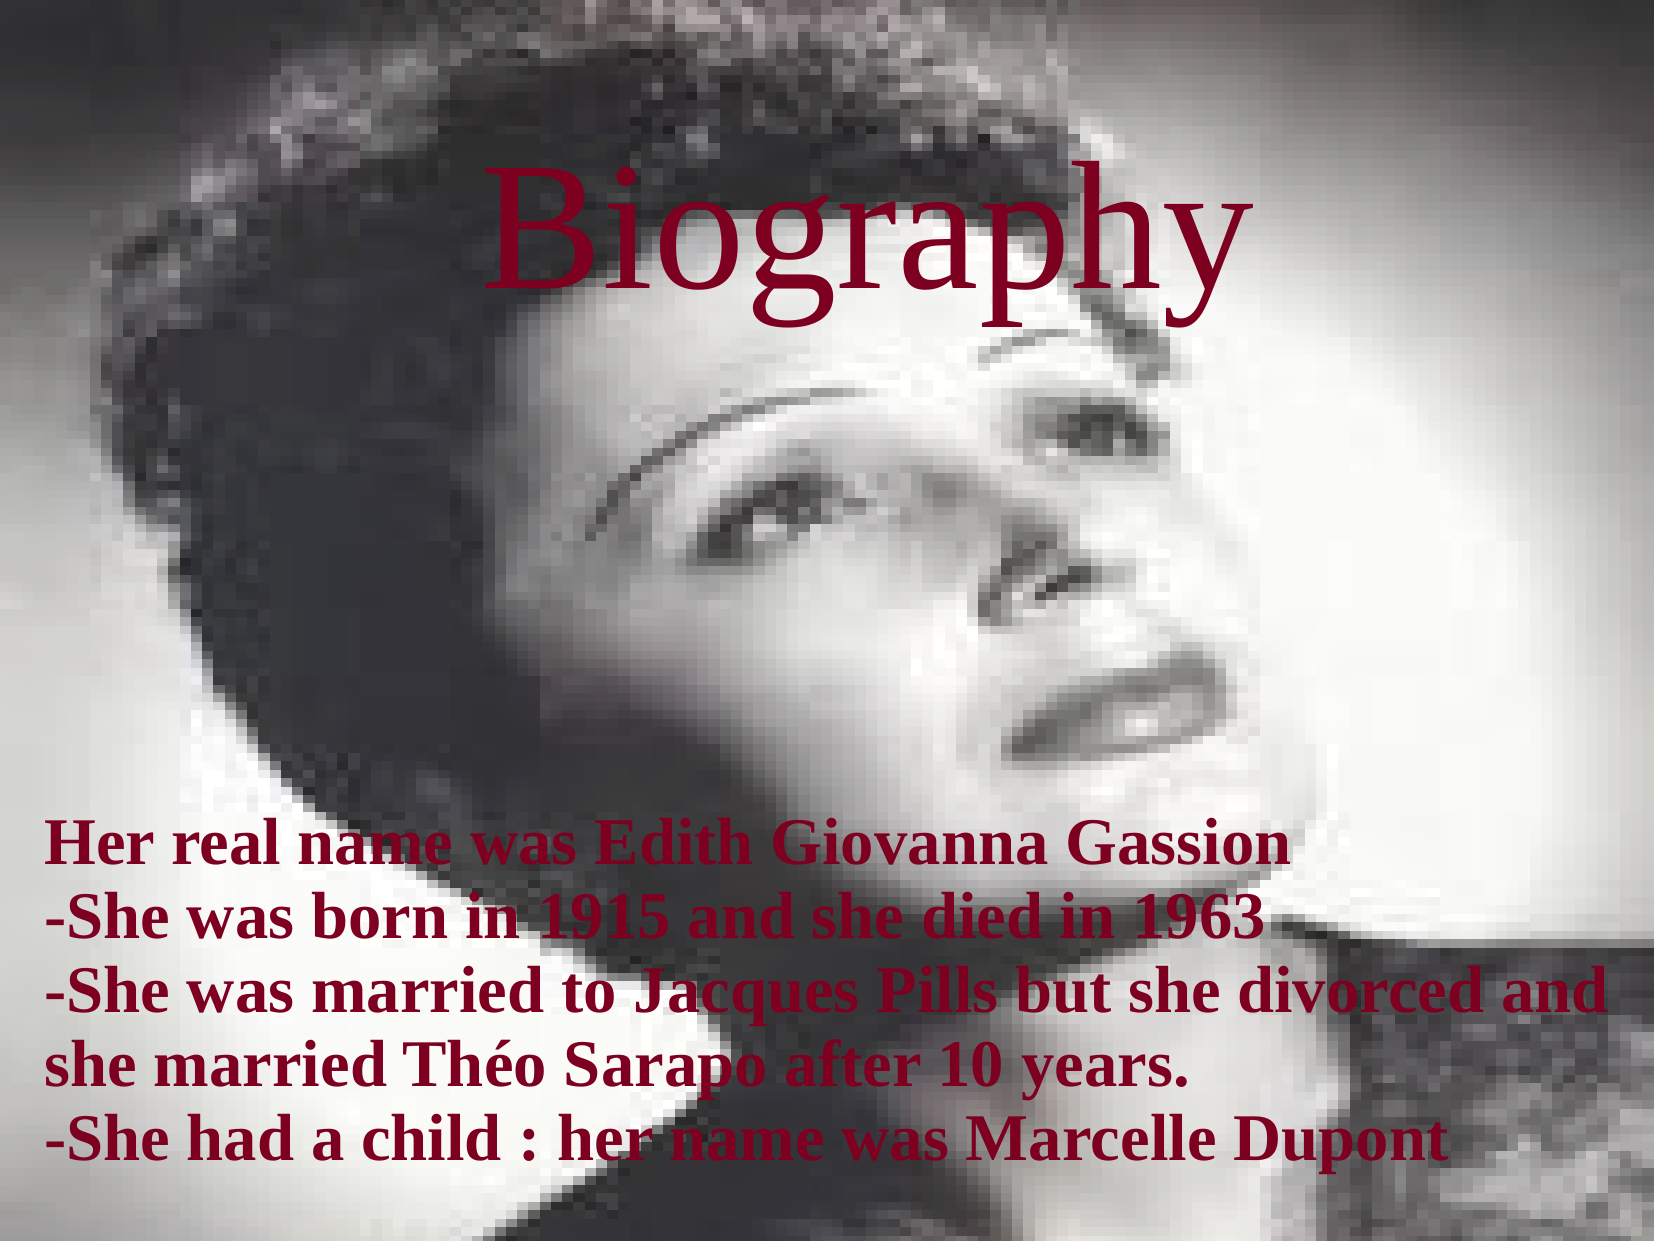

Biography
Her real name was Edith Giovanna Gassion
-She was born in 1915 and she died in 1963
-She was married to Jacques Pills but she divorced and she married Théo Sarapo after 10 years.
-She had a child : her name was Marcelle Dupont